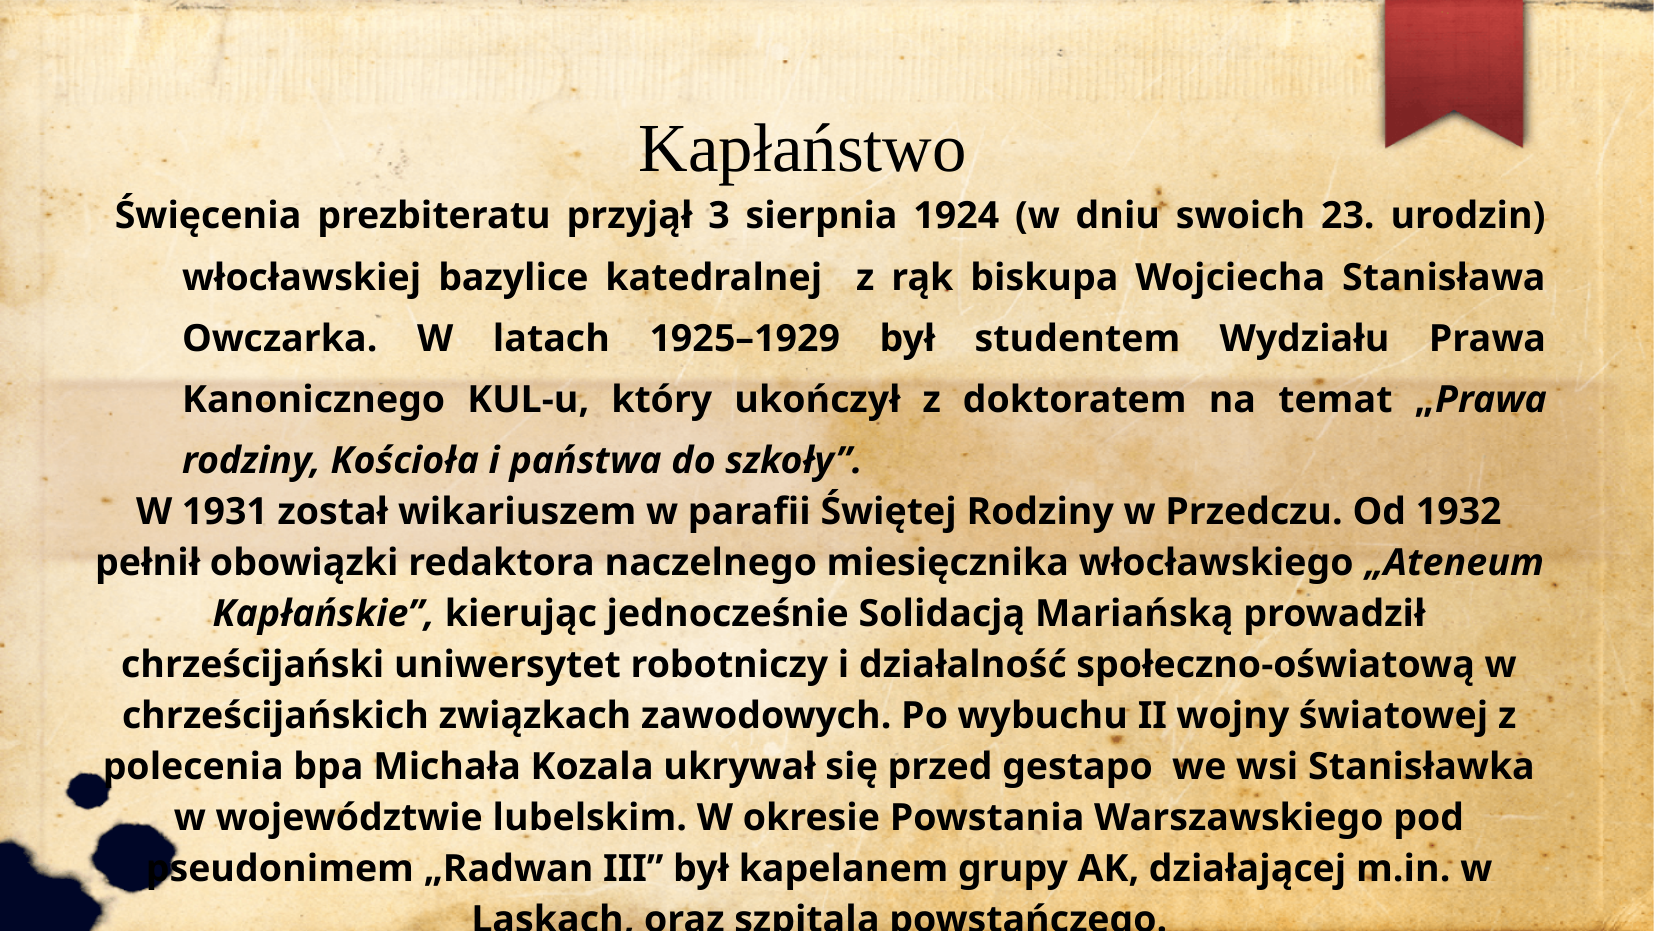

# Kapłaństwo
Święcenia prezbiteratu przyjął 3 sierpnia 1924 (w dniu swoich 23. urodzin) włocławskiej bazylice katedralnej z rąk biskupa Wojciecha Stanisława Owczarka. W latach 1925–1929 był studentem Wydziału Prawa Kanonicznego KUL-u, który ukończył z doktoratem na temat „Prawa rodziny, Kościoła i państwa do szkoły”.
W 1931 został wikariuszem w parafii Świętej Rodziny w Przedczu. Od 1932 pełnił obowiązki redaktora naczelnego miesięcznika włocławskiego „Ateneum Kapłańskie”, kierując jednocześnie Solidacją Mariańską prowadził chrześcijański uniwersytet robotniczy i działalność społeczno-oświatową w chrześcijańskich związkach zawodowych. Po wybuchu II wojny światowej z polecenia bpa Michała Kozala ukrywał się przed gestapo we wsi Stanisławka w województwie lubelskim. W okresie Powstania Warszawskiego pod pseudonimem „Radwan III” był kapelanem grupy AK, działającej m.in. w Laskach, oraz szpitala powstańczego.